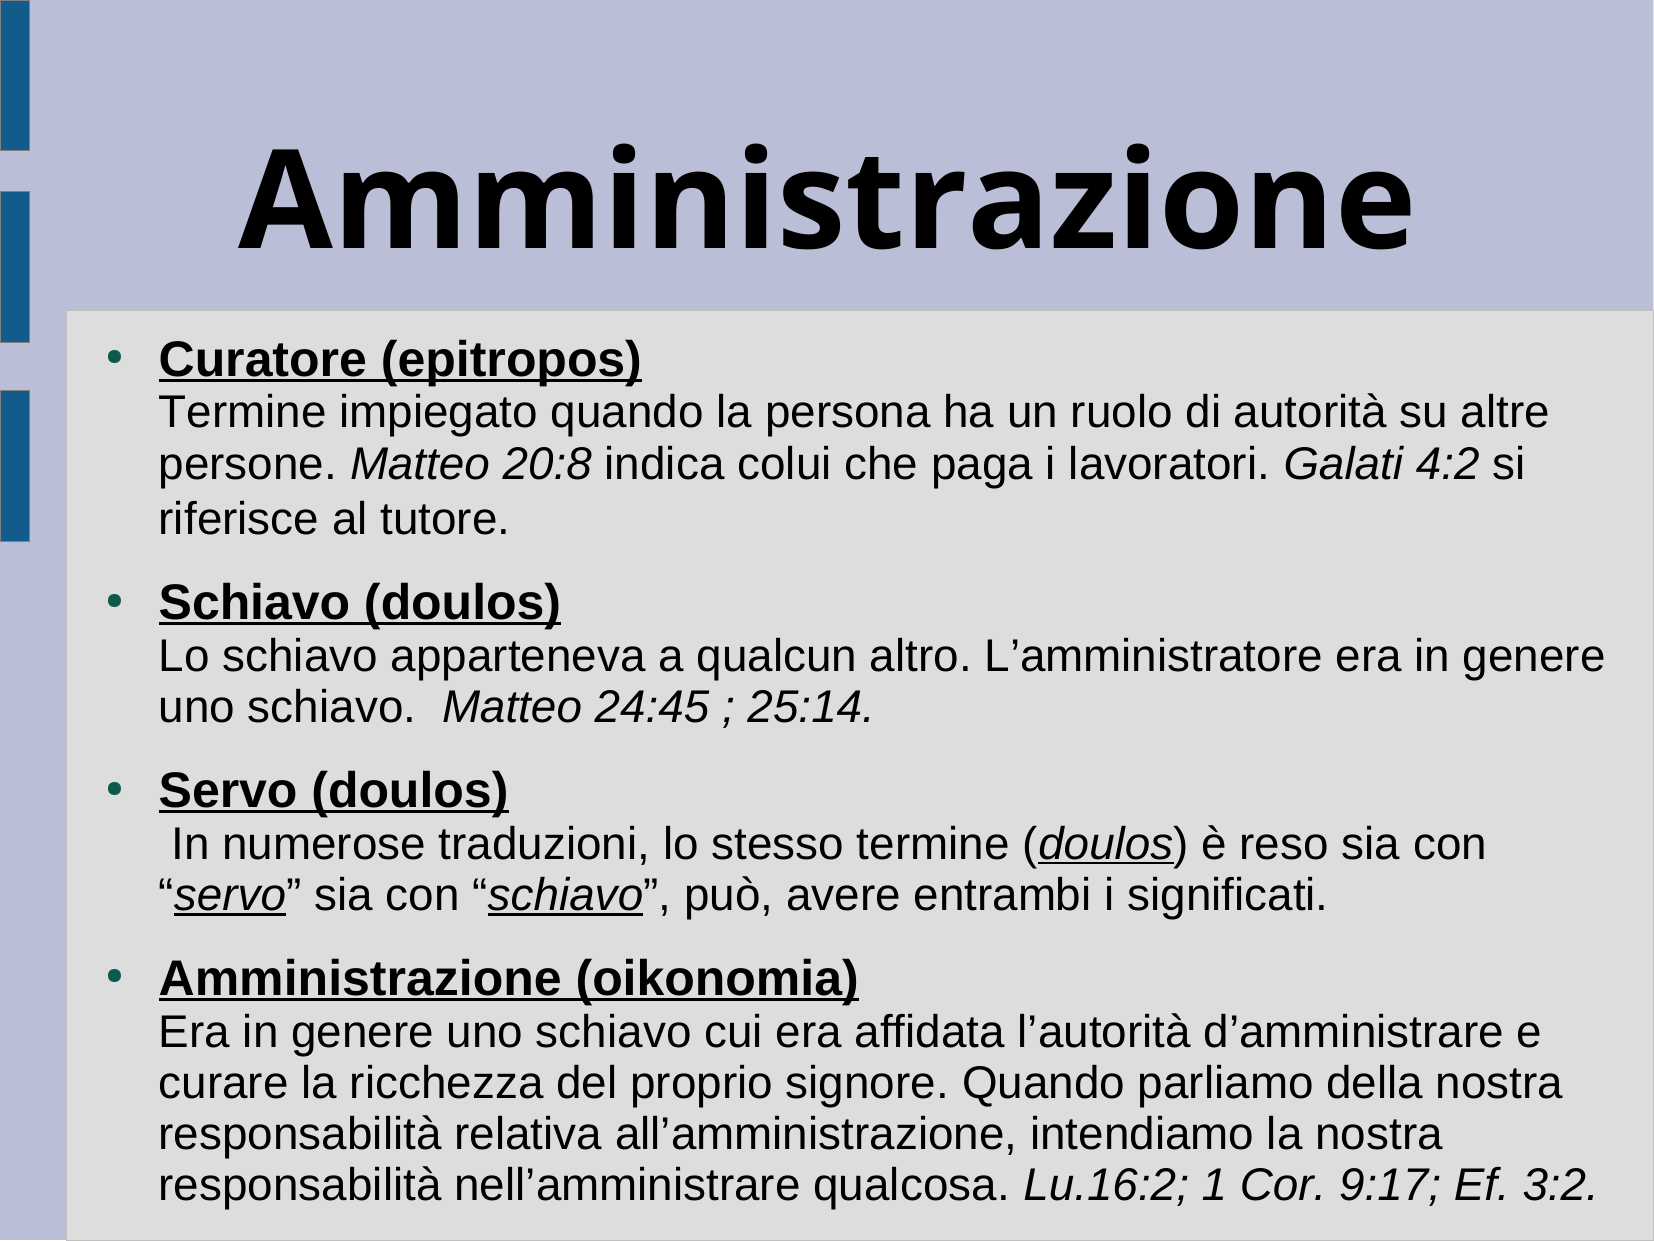

# Amministrazione
Curatore (epitropos) Termine impiegato quando la persona ha un ruolo di autorità su altre persone. Matteo 20:8 indica colui che paga i lavoratori. Galati 4:2 si riferisce al tutore.
Schiavo (doulos) Lo schiavo apparteneva a qualcun altro. L’amministratore era in genere uno schiavo. Matteo 24:45 ; 25:14.
Servo (doulos) In numerose traduzioni, lo stesso termine (doulos) è reso sia con “servo” sia con “schiavo”, può, avere entrambi i significati.
Amministrazione (oikonomia) Era in genere uno schiavo cui era affidata l’autorità d’amministrare e curare la ricchezza del proprio signore. Quando parliamo della nostra responsabilità relativa all’amministrazione, intendiamo la nostra responsabilità nell’amministrare qualcosa. Lu.16:2; 1 Cor. 9:17; Ef. 3:2.